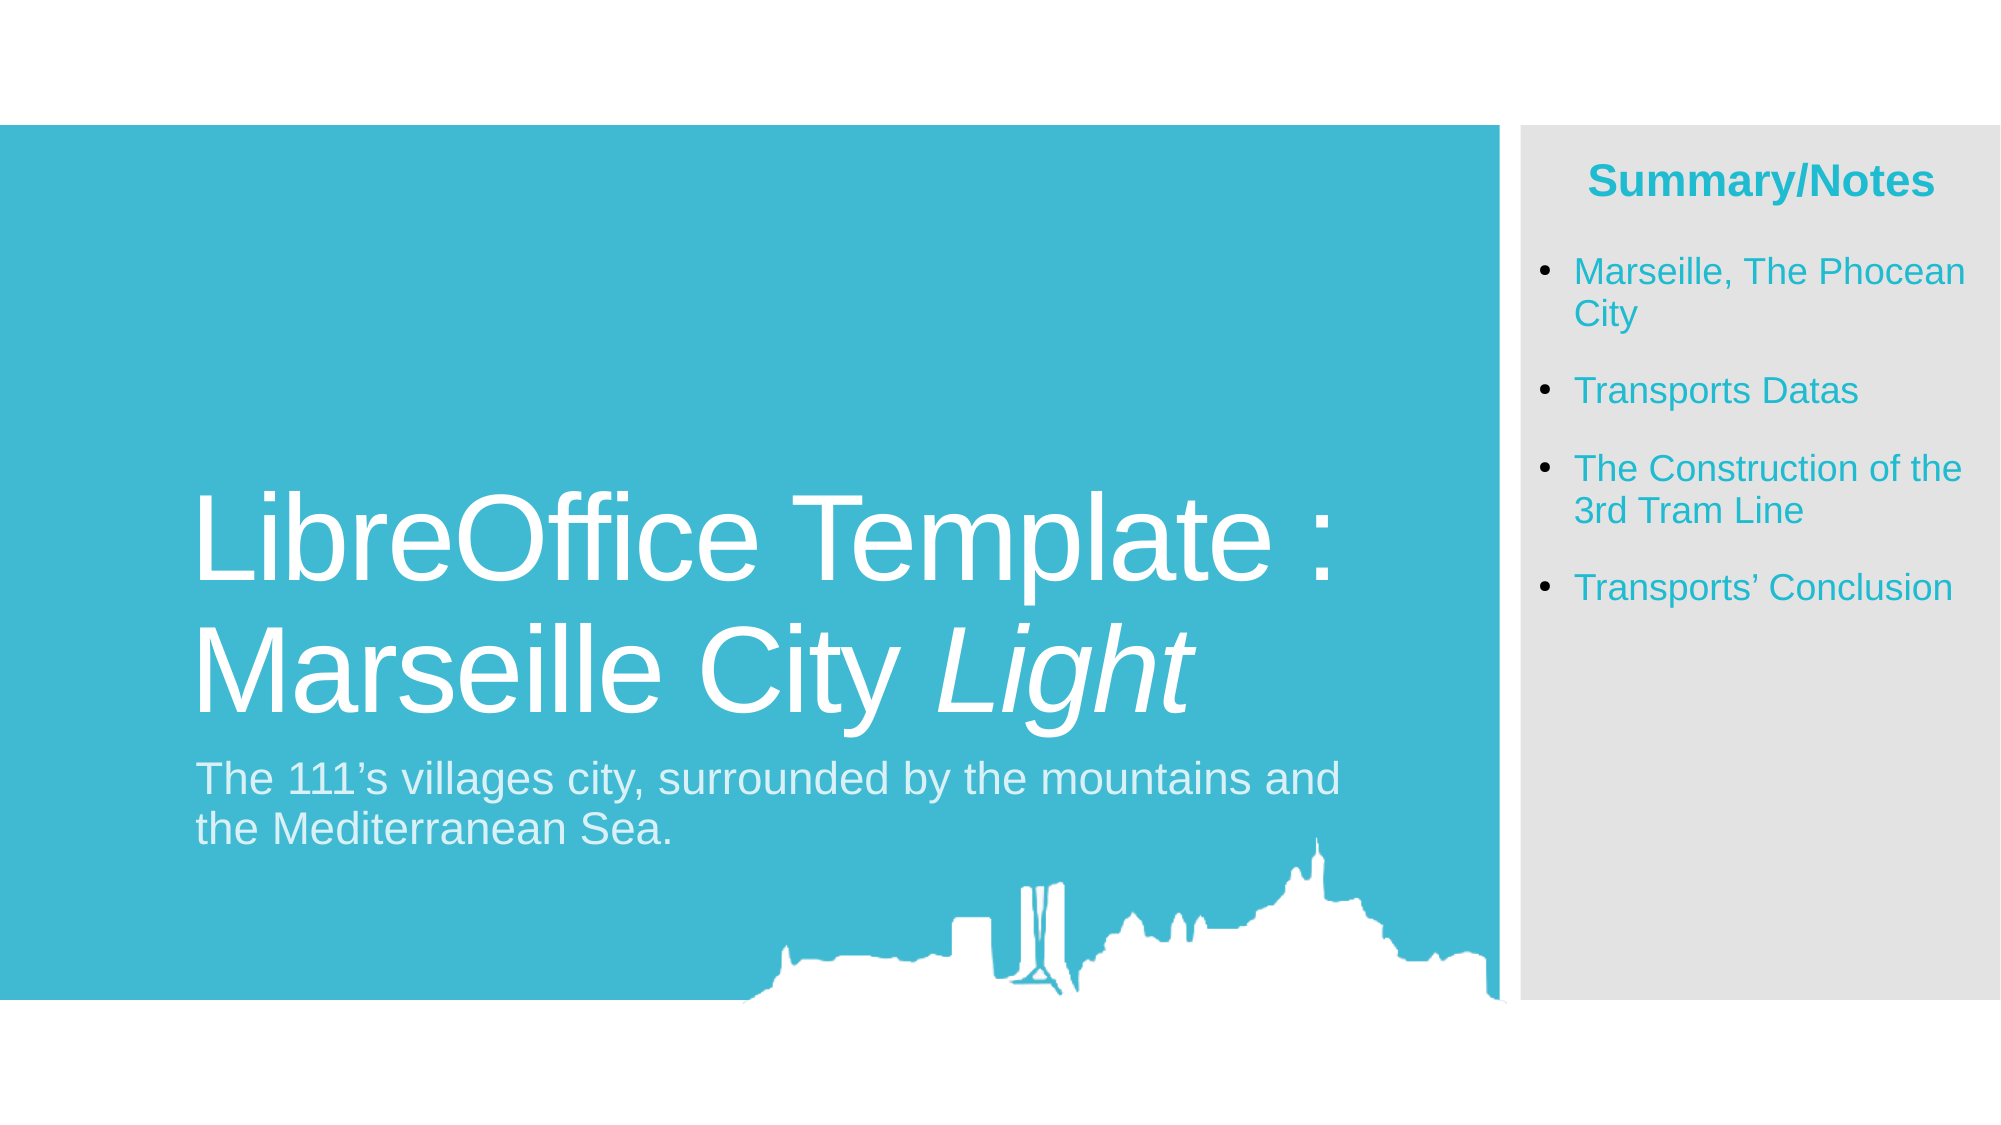

Summary/Notes
# LibreOffice Template : Marseille City Light
Marseille, The Phocean City
Transports Datas
The Construction of the 3rd Tram Line
Transports’ Conclusion
The 111’s villages city, surrounded by the mountains and the Mediterranean Sea.